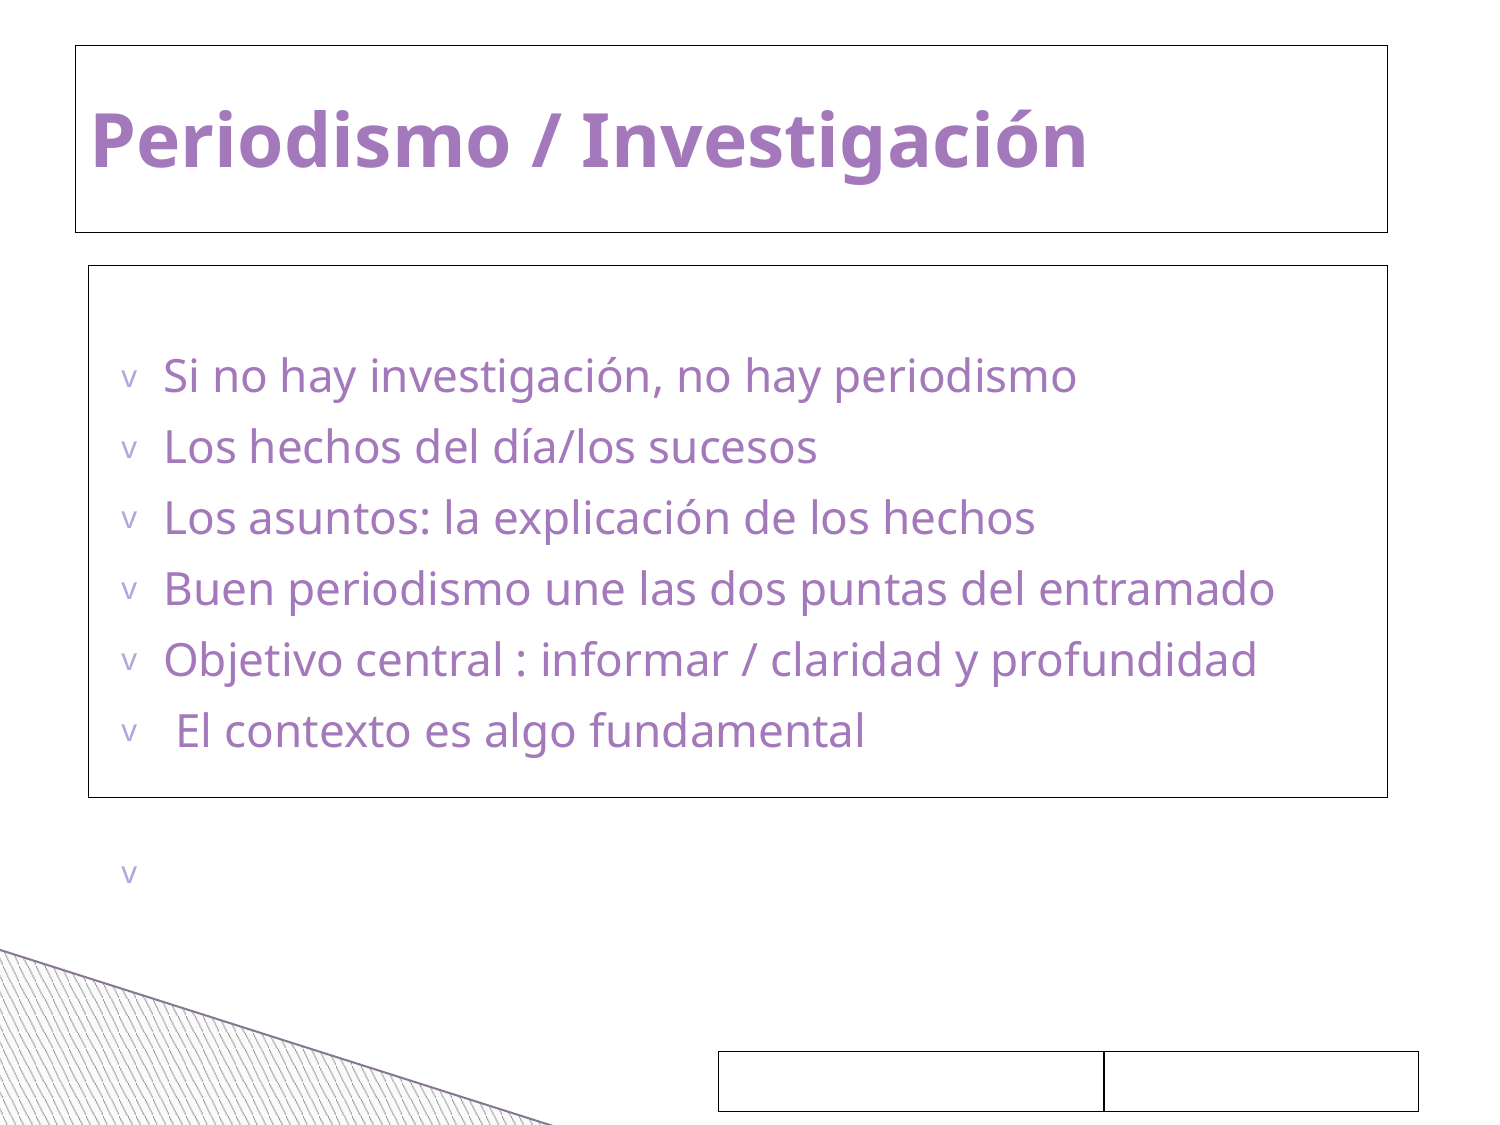

Periodismo / Investigación
# Si no hay investigación, no hay periodismo
Los hechos del día/los sucesos
Los asuntos: la explicación de los hechos
Buen periodismo une las dos puntas del entramado
Objetivo central : informar / claridad y profundidad
 El contexto es algo fundamental